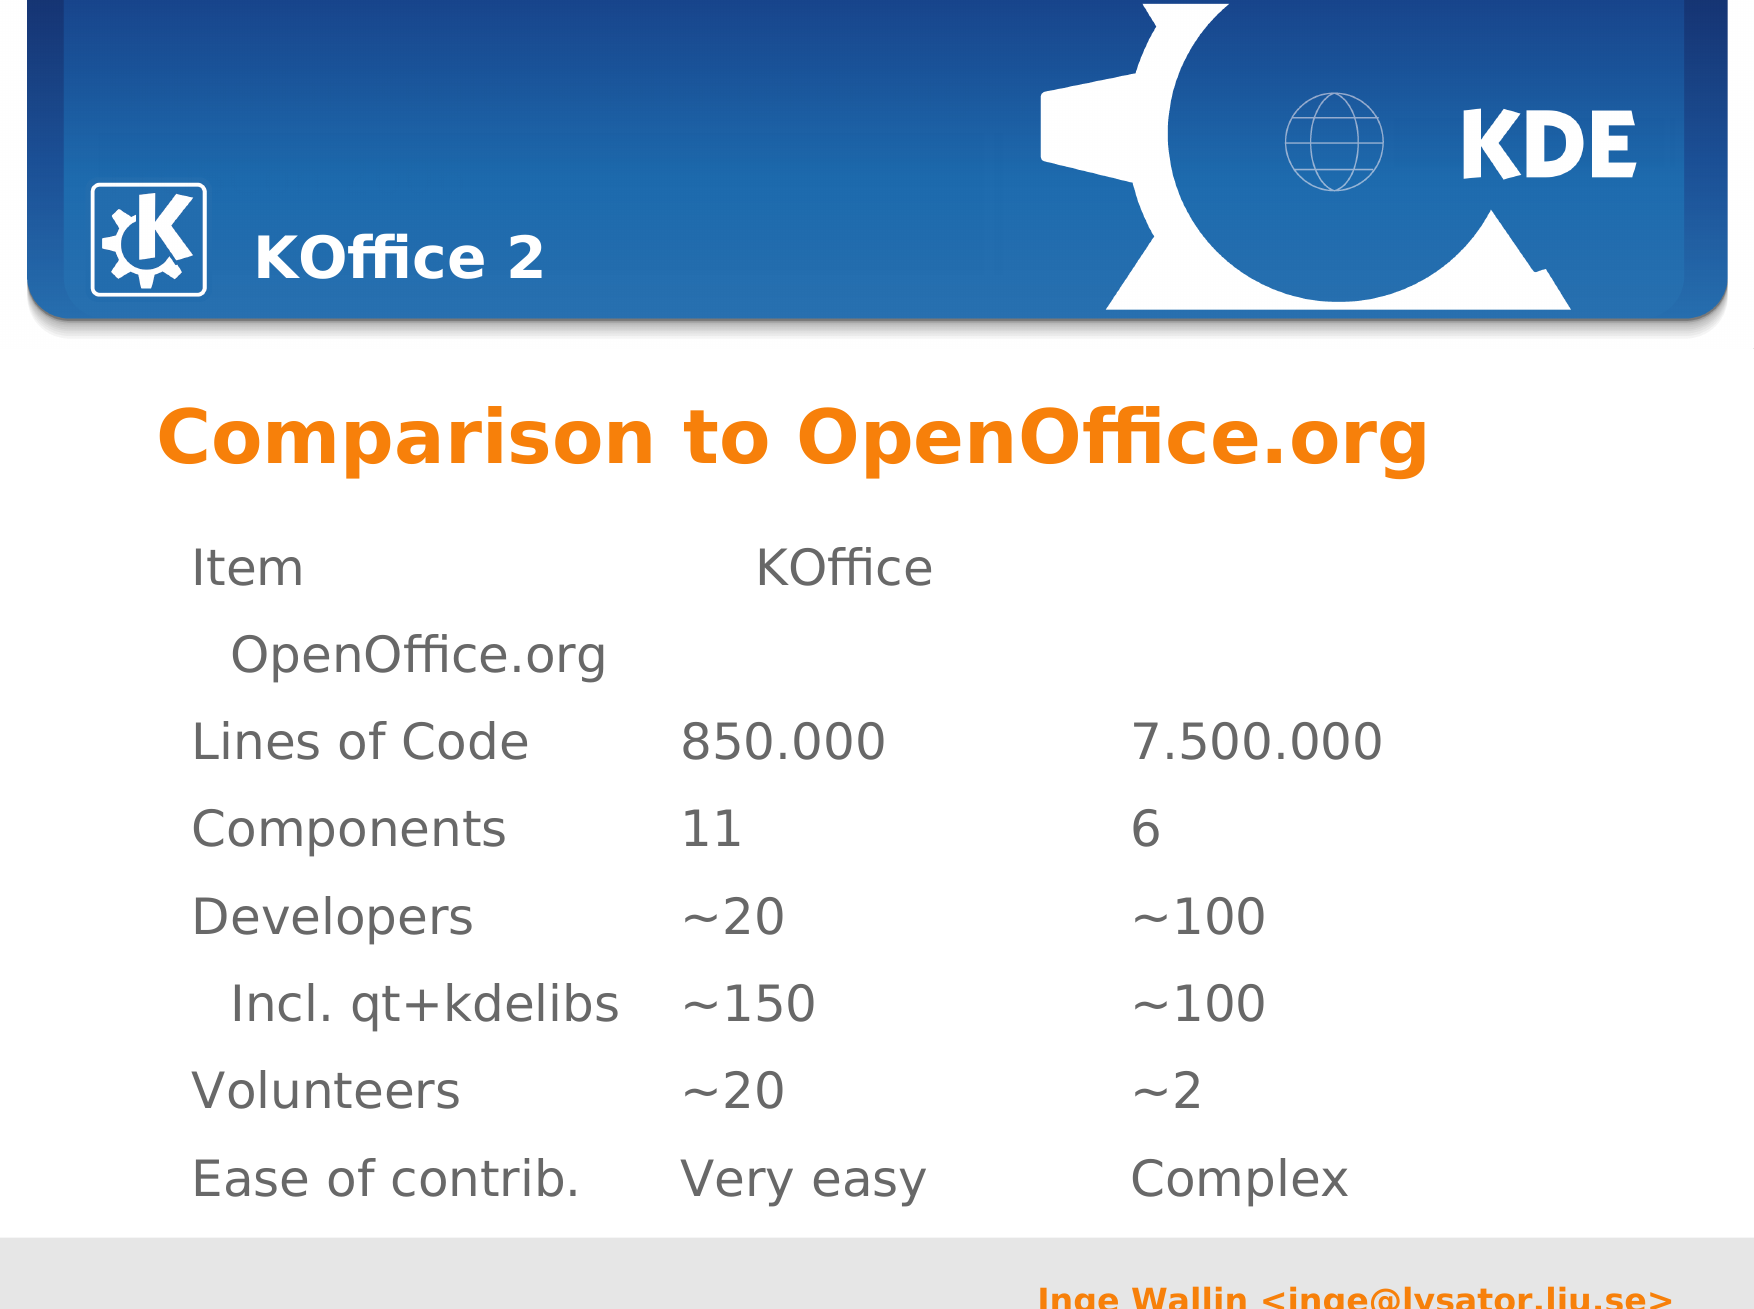

KOffice 2
Comparison to OpenOffice.org
Item						KOffice				OpenOffice.org
Lines of Code			850.000				7.500.000
Components			11						6
Developers			~20					~100
Incl. qt+kdelibs	~150					~100
Volunteers			~20					~2
Ease of contrib.		Very easy			Complex